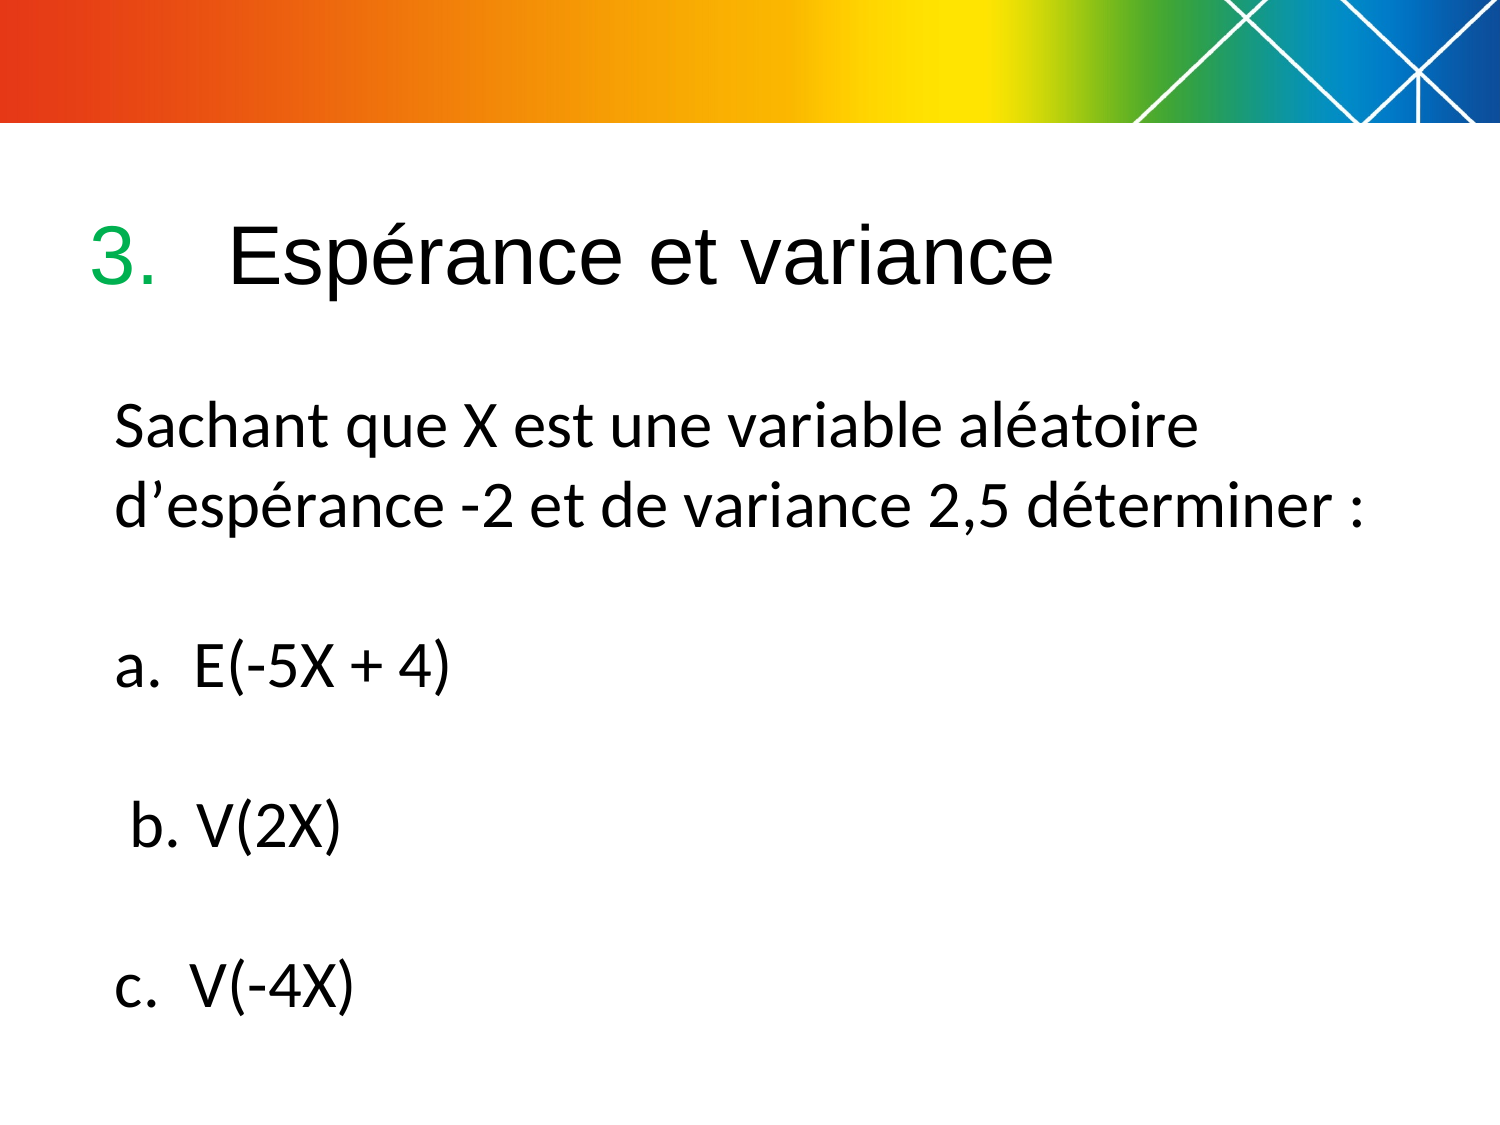

Espérance et variance
Sachant que X est une variable aléatoire d’espérance -2 et de variance 2,5 déterminer :
a. E(-5X + 4)
 b. V(2X)
c. V(-4X)